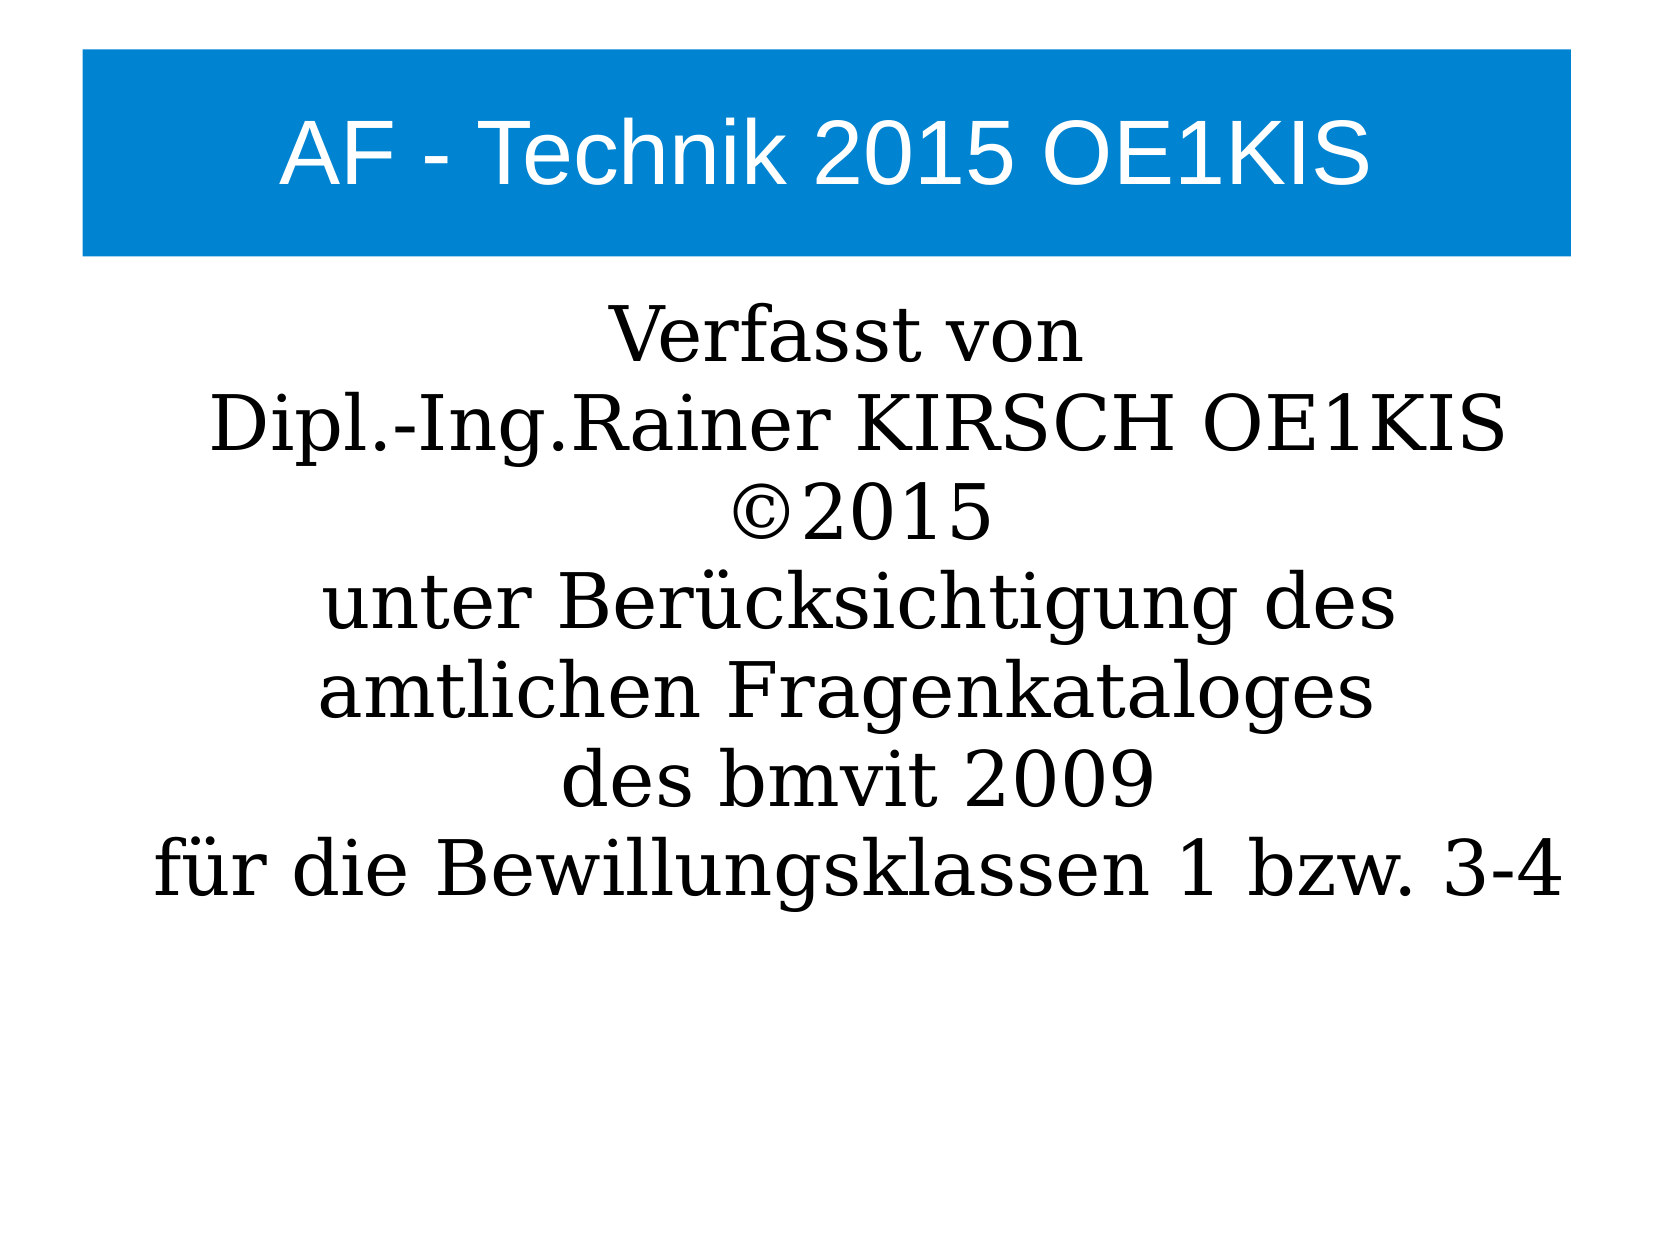

# AF - Technik 2015 OE1KIS
Verfasst von
Dipl.-Ing.Rainer KIRSCH OE1KIS
©2015
unter Berücksichtigung des amtlichen Fragenkataloges
des bmvit 2009
für die Bewillungsklassen 1 bzw. 3-4